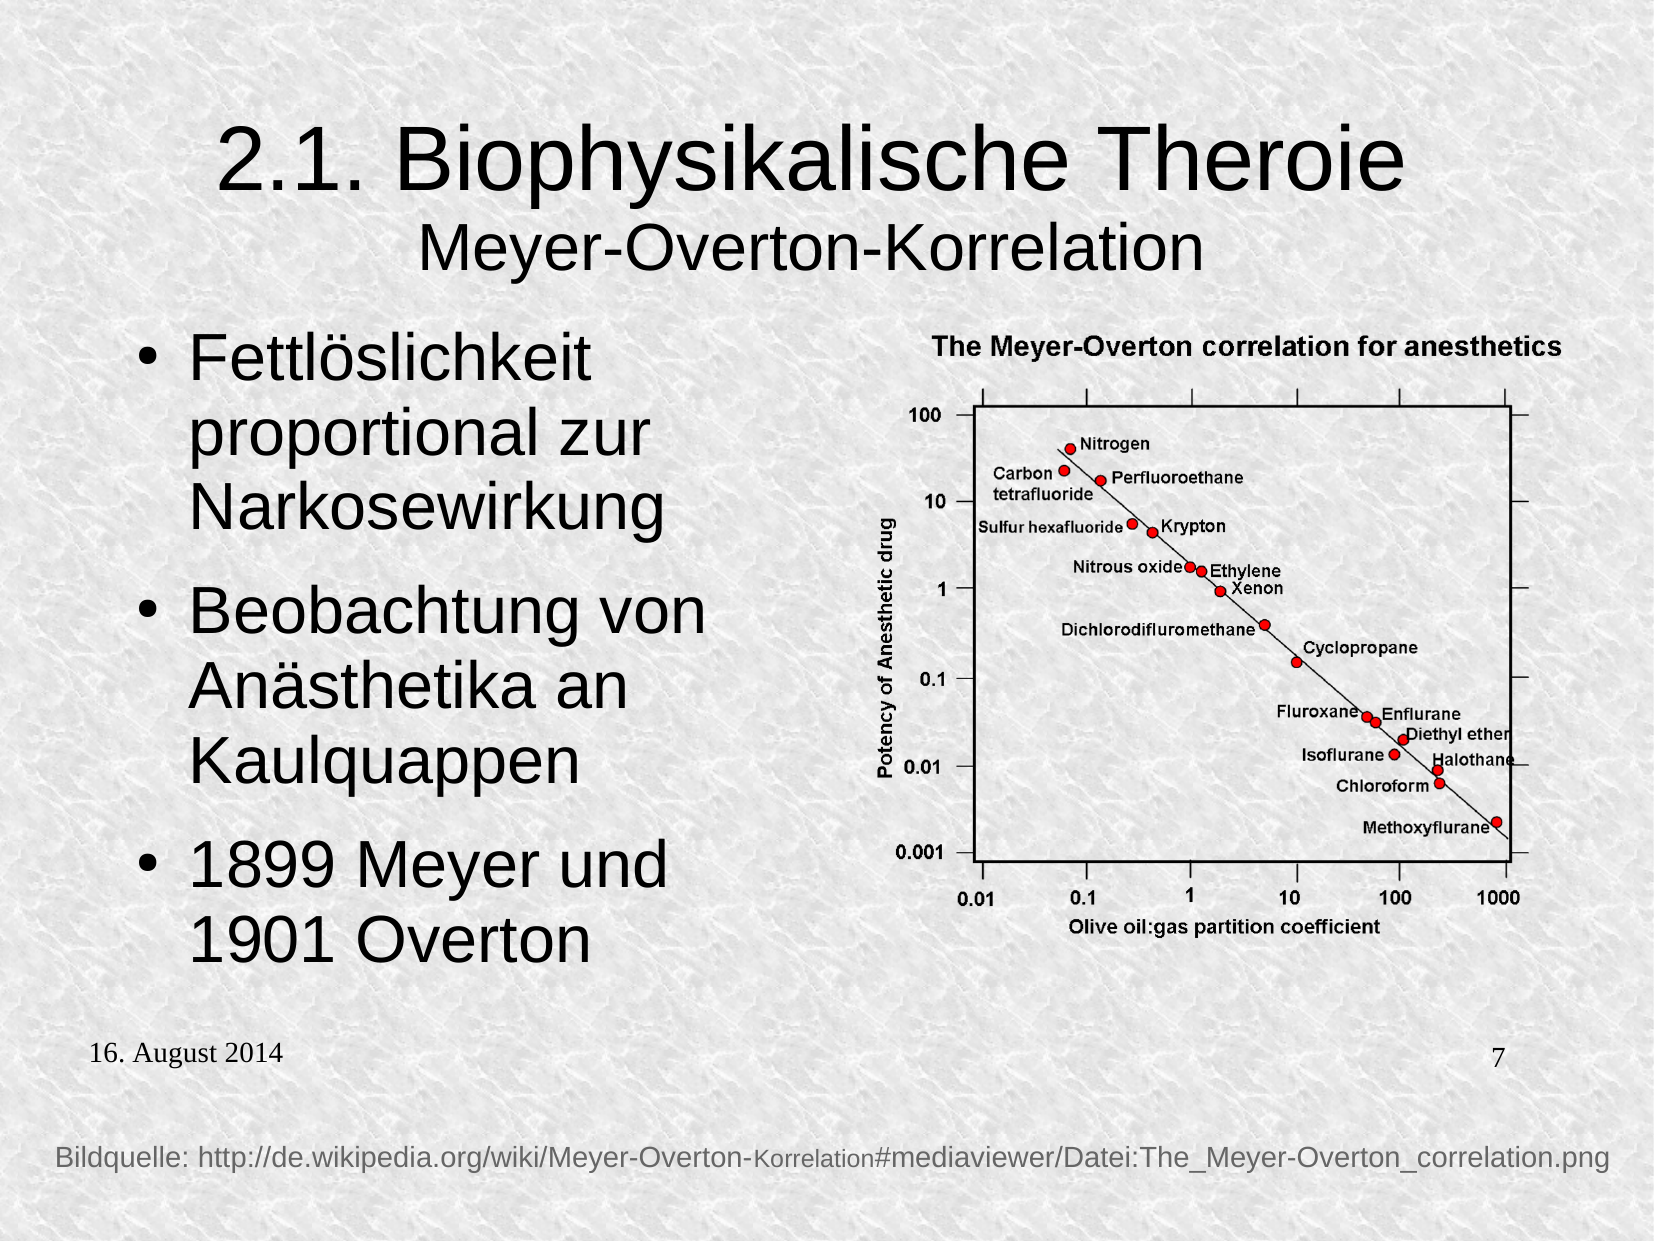

# 2.1. Biophysikalische Theroie Meyer-Overton-Korrelation
Fettlöslichkeit proportional zur Narkosewirkung
Beobachtung von Anästhetika an Kaulquappen
1899 Meyer und 1901 Overton
16. August 2014
7
Bildquelle: http://de.wikipedia.org/wiki/Meyer-Overton-Korrelation#mediaviewer/Datei:The_Meyer-Overton_correlation.png